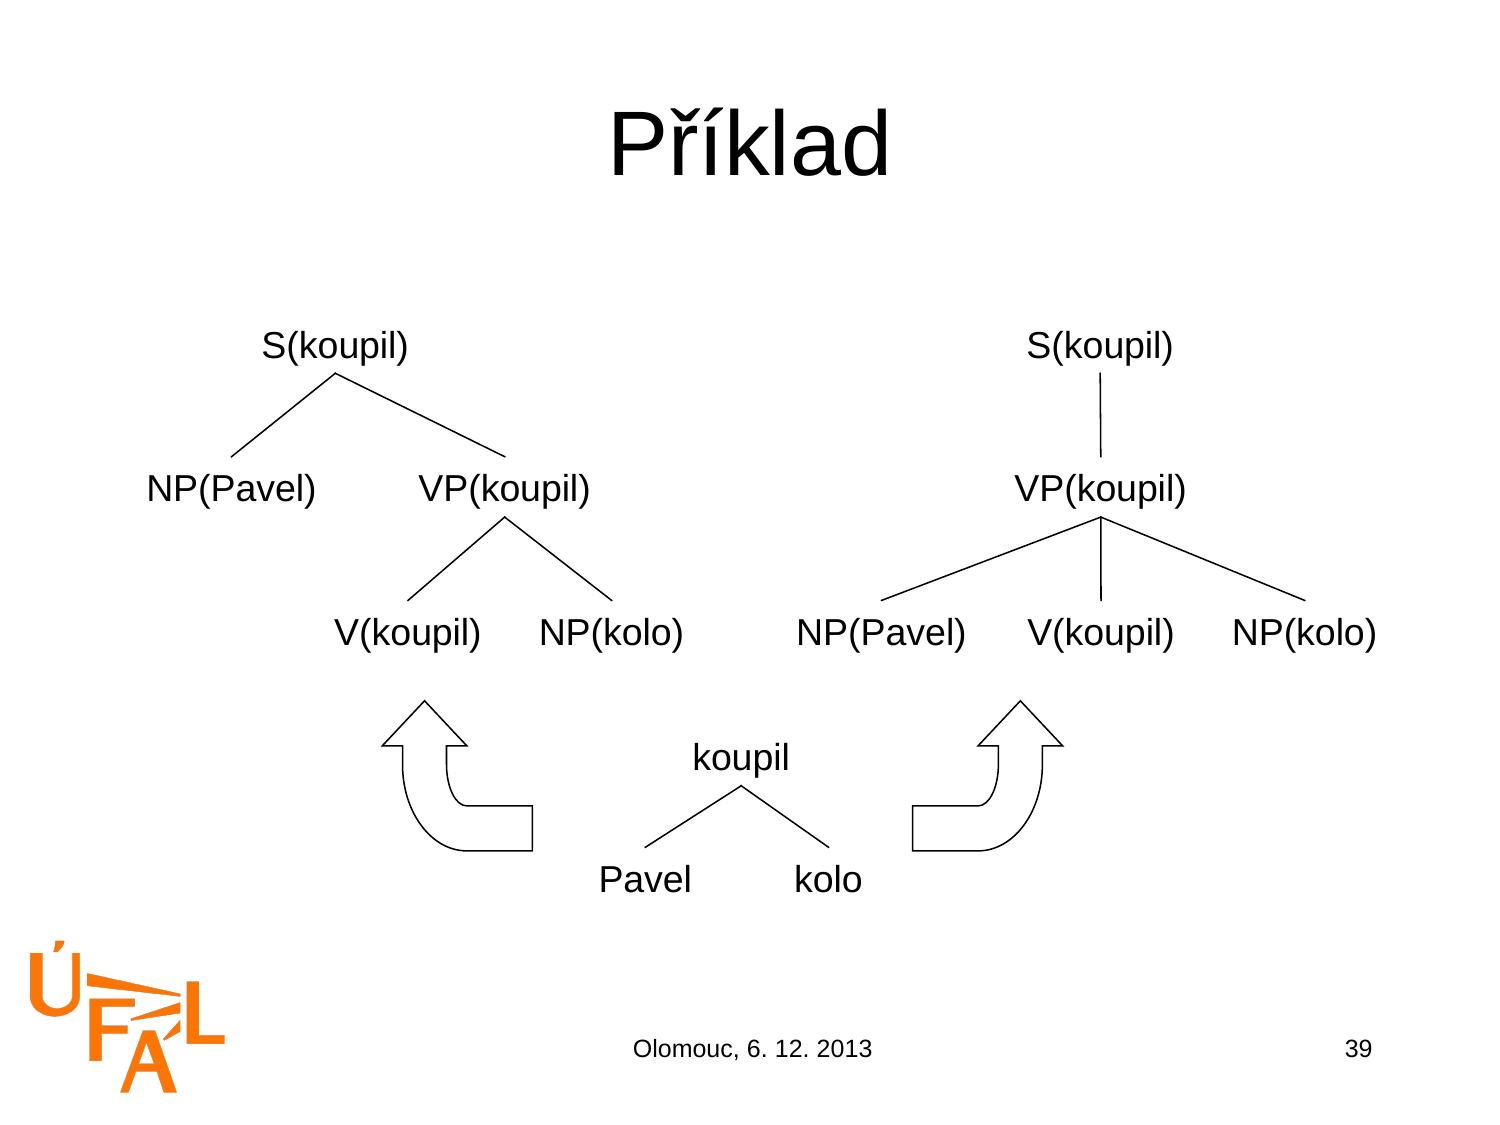

# Příklad
S(koupil)
S(koupil)
NP(Pavel)
VP(koupil)
VP(koupil)
V(koupil)
NP(kolo)
NP(Pavel)
V(koupil)
NP(kolo)
koupil
Pavel
kolo
Olomouc, 6. 12. 2013
39